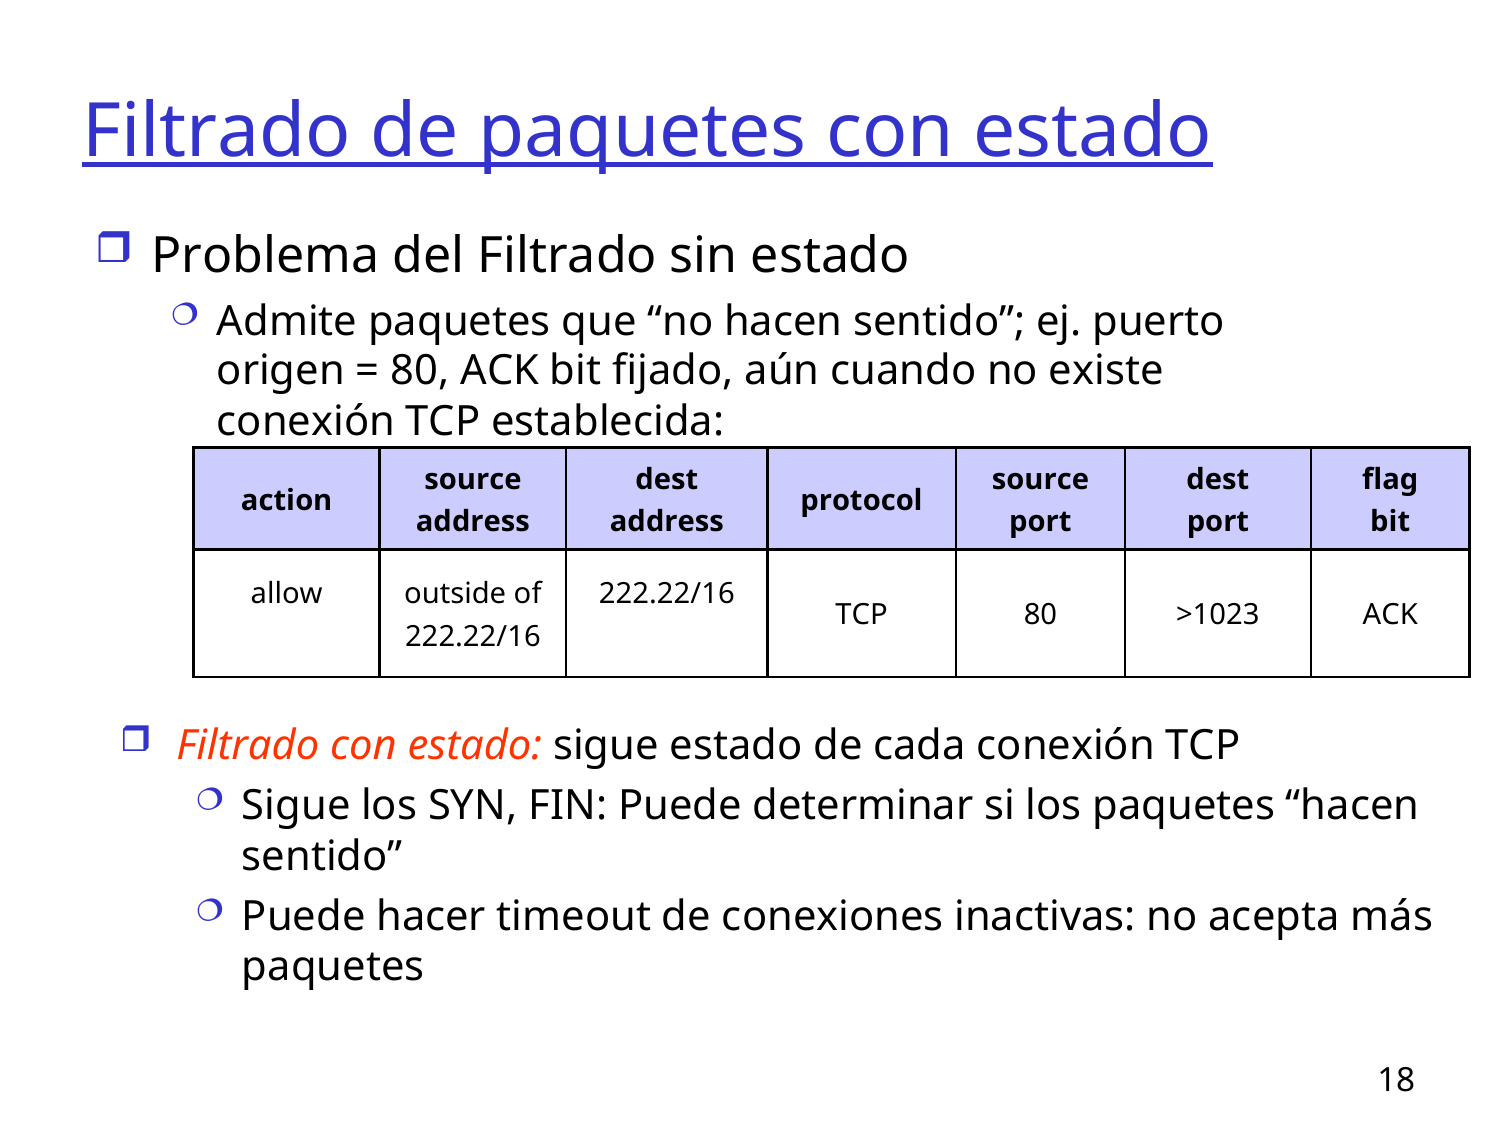

# Filtrado de paquetes con estado
Problema del Filtrado sin estado
Admite paquetes que “no hacen sentido”; ej. puerto origen = 80, ACK bit fijado, aún cuando no existe conexión TCP establecida:
| action | source address | dest address | protocol | source port | dest port | flag bit |
| --- | --- | --- | --- | --- | --- | --- |
| allow | outside of 222.22/16 | 222.22/16 | TCP | 80 | >1023 | ACK |
Filtrado con estado: sigue estado de cada conexión TCP
Sigue los SYN, FIN: Puede determinar si los paquetes “hacen sentido”
Puede hacer timeout de conexiones inactivas: no acepta más paquetes
18